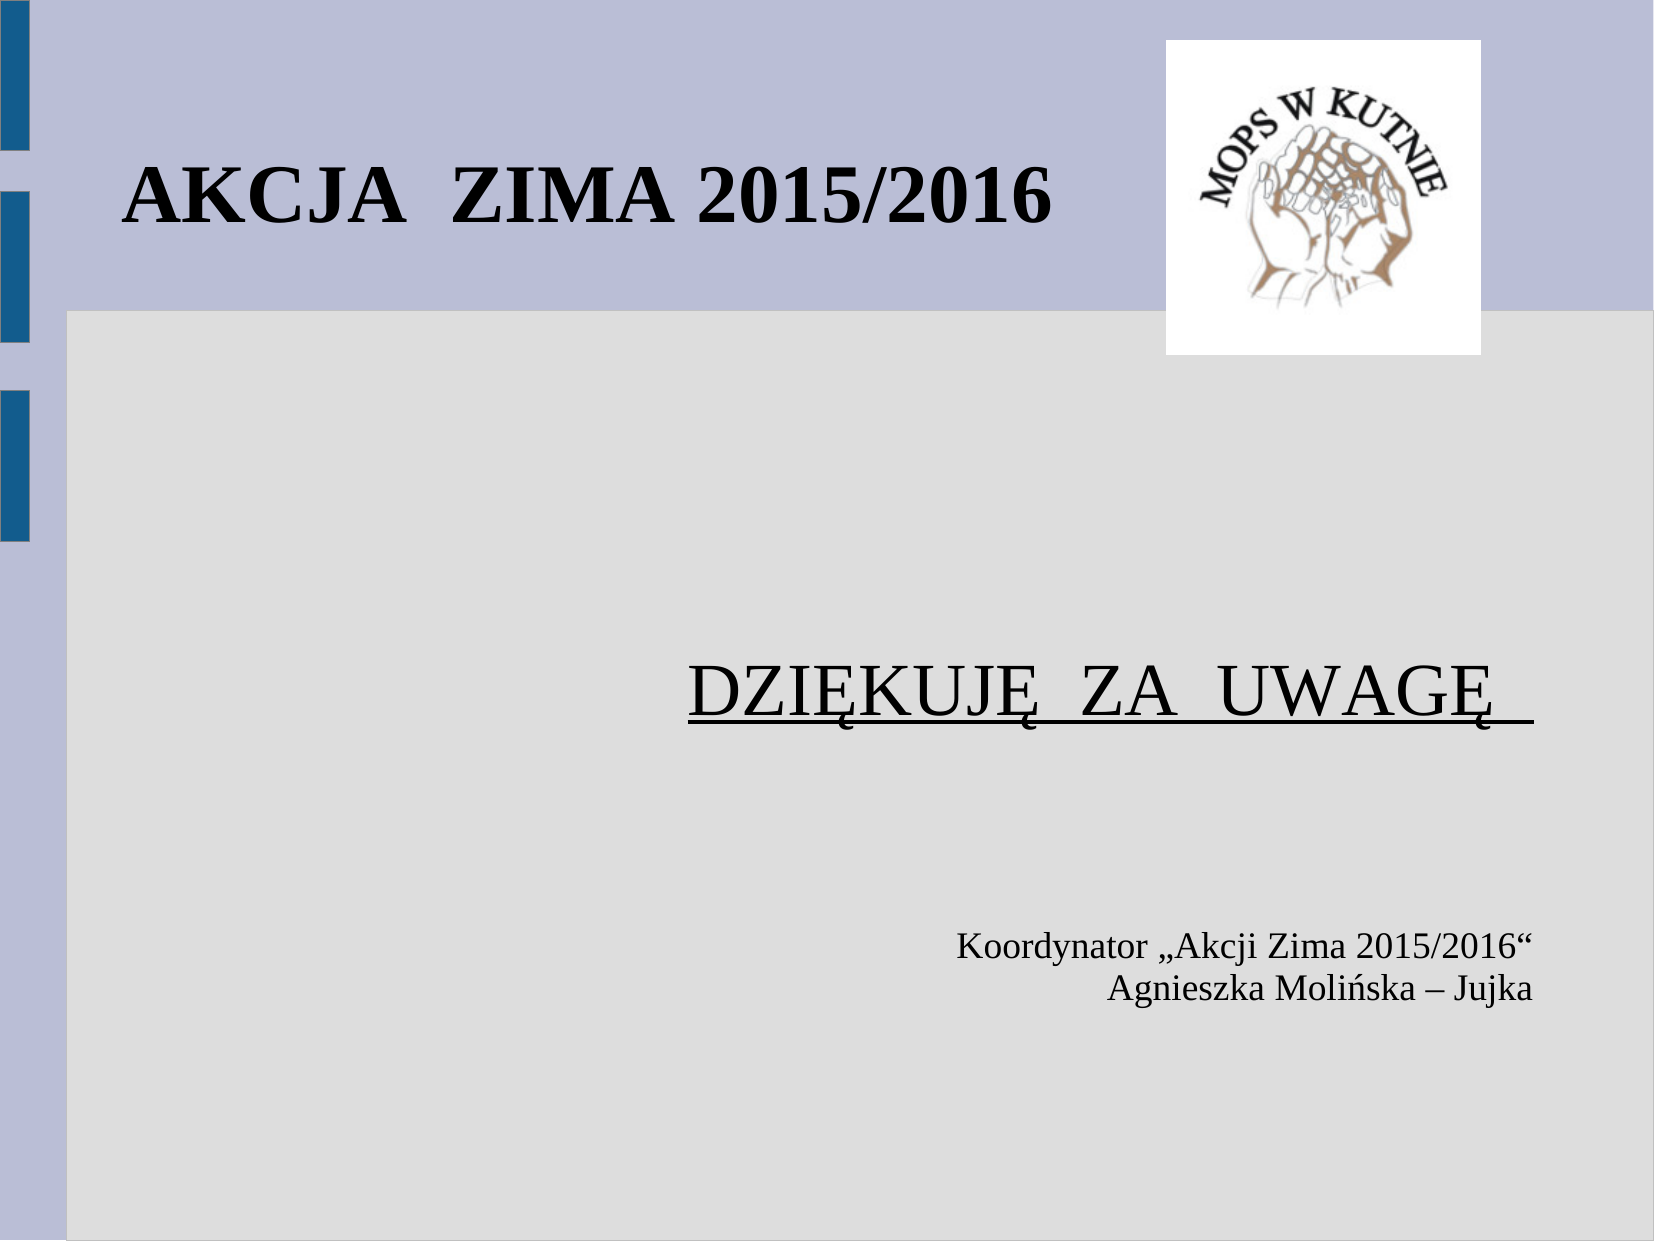

# AKCJA ZIMA 2015/2016
DZIĘKUJĘ ZA UWAGĘ
Koordynator „Akcji Zima 2015/2016“
Agnieszka Molińska – Jujka